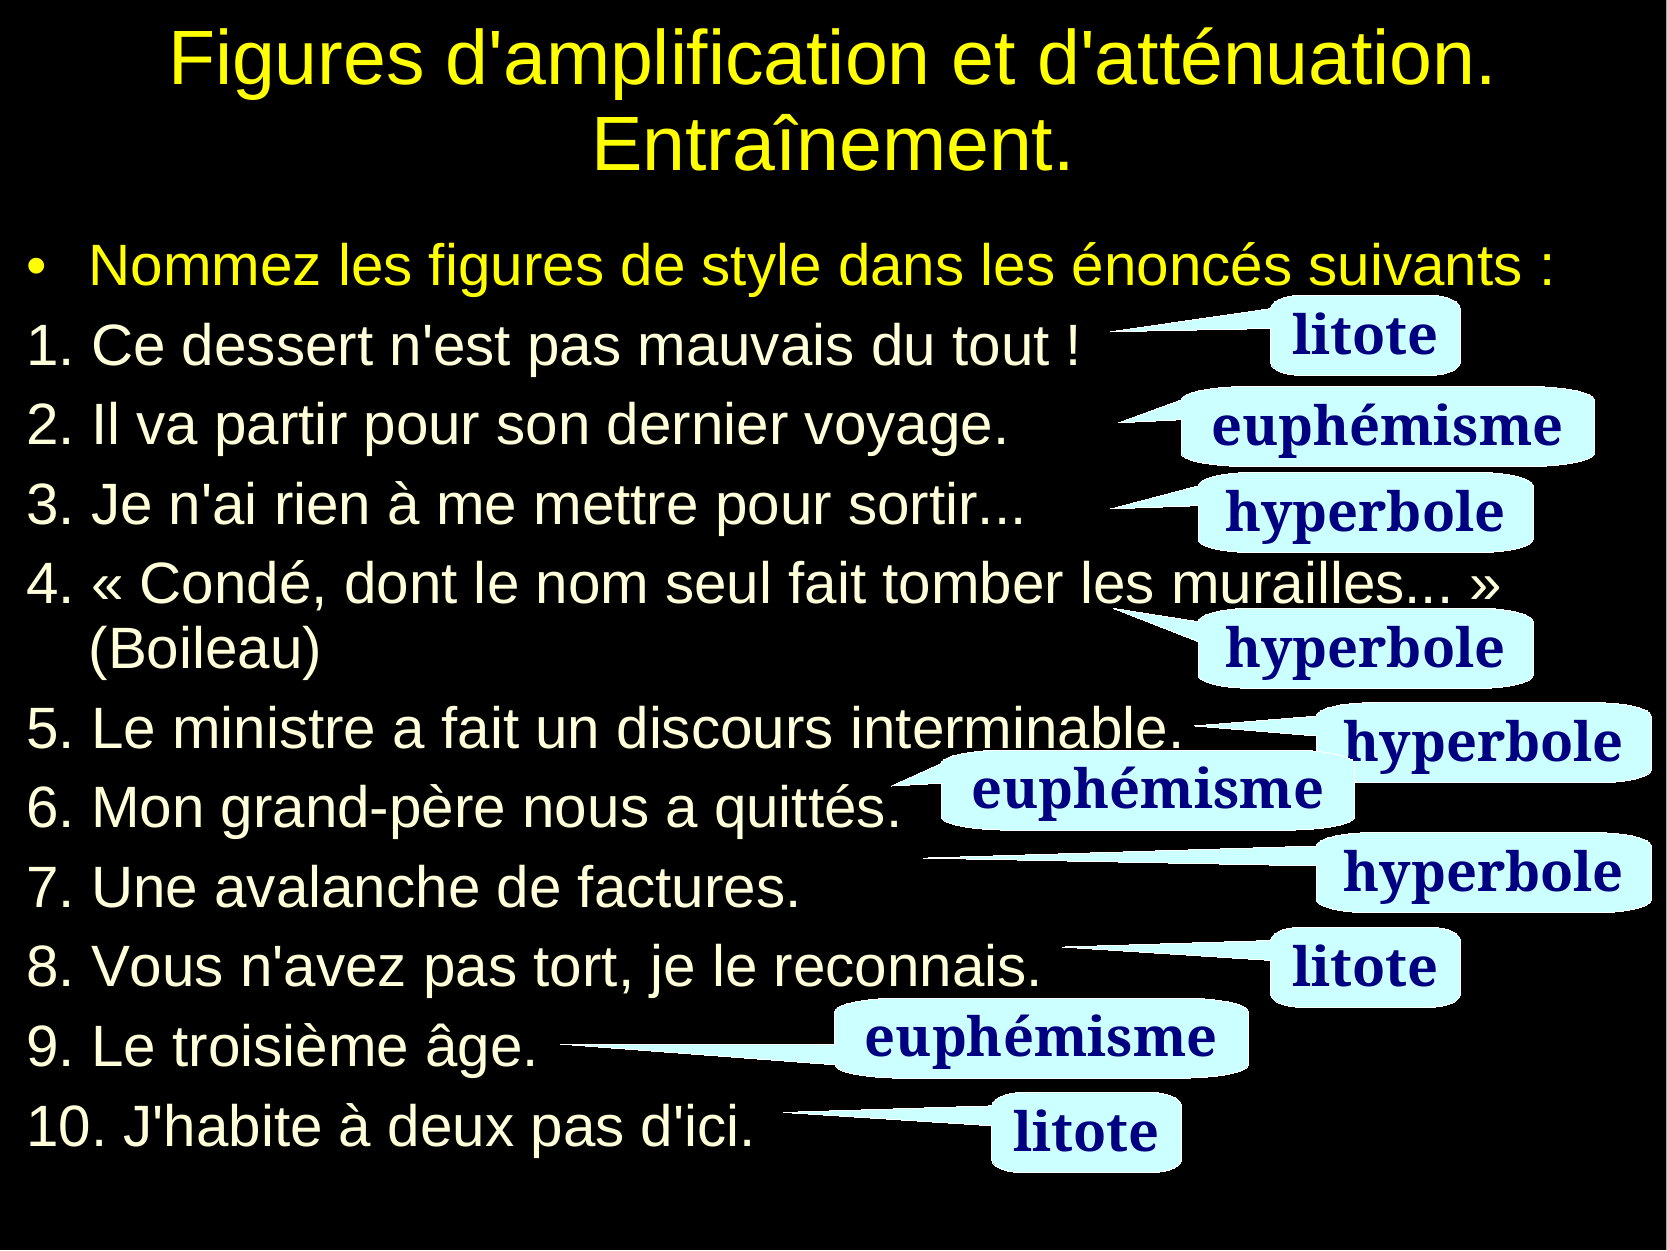

# Figures d'amplification et d'atténuation. Entraînement.
Nommez les figures de style dans les énoncés suivants :
1. Ce dessert n'est pas mauvais du tout !
2. Il va partir pour son dernier voyage.
3. Je n'ai rien à me mettre pour sortir...
4. « Condé, dont le nom seul fait tomber les murailles... » (Boileau)
5. Le ministre a fait un discours interminable.
6. Mon grand-père nous a quittés.
7. Une avalanche de factures.
8. Vous n'avez pas tort, je le reconnais.
9. Le troisième âge.
10. J'habite à deux pas d'ici.
litote
euphémisme
hyperbole
hyperbole
hyperbole
euphémisme
hyperbole
litote
euphémisme
litote